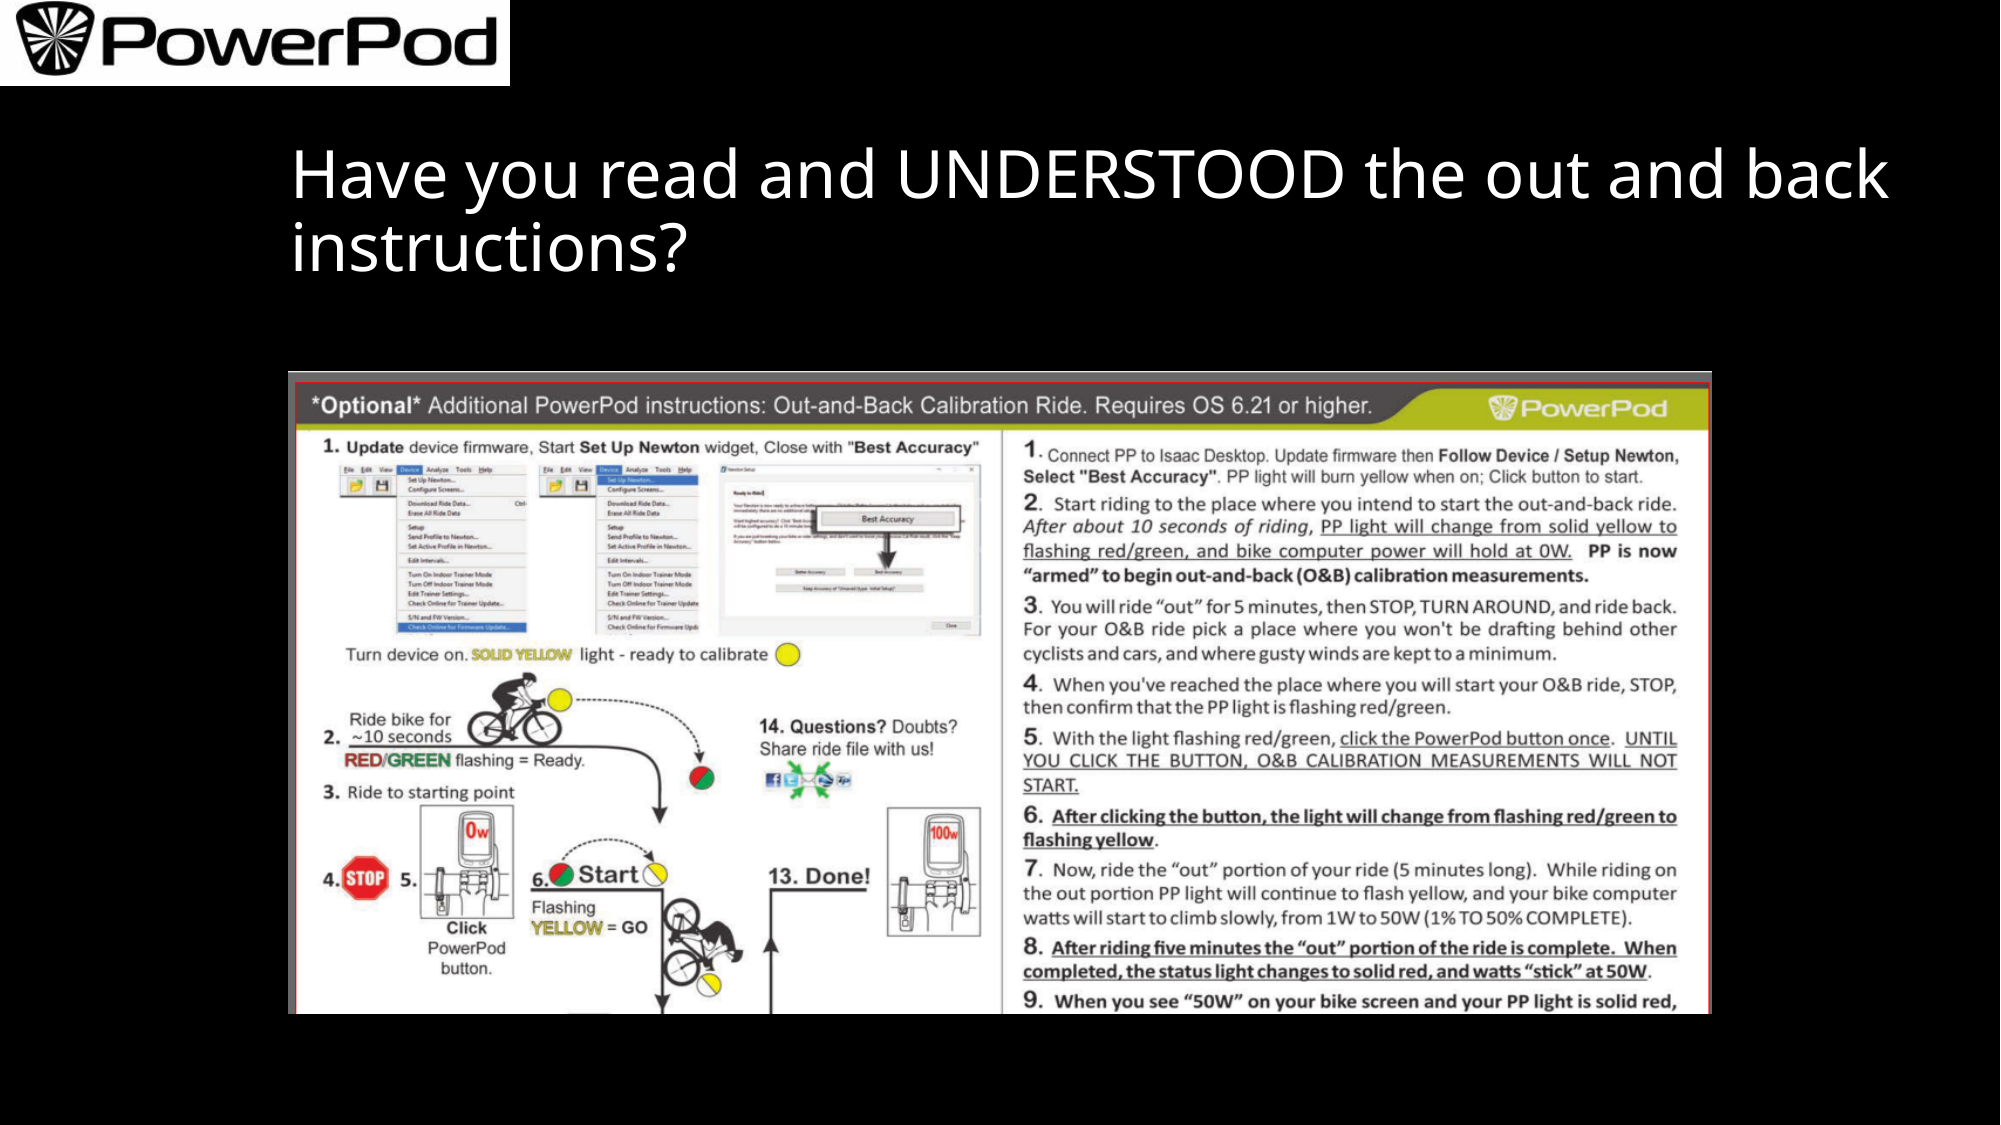

# Have you read and UNDERSTOOD the out and back instructions?